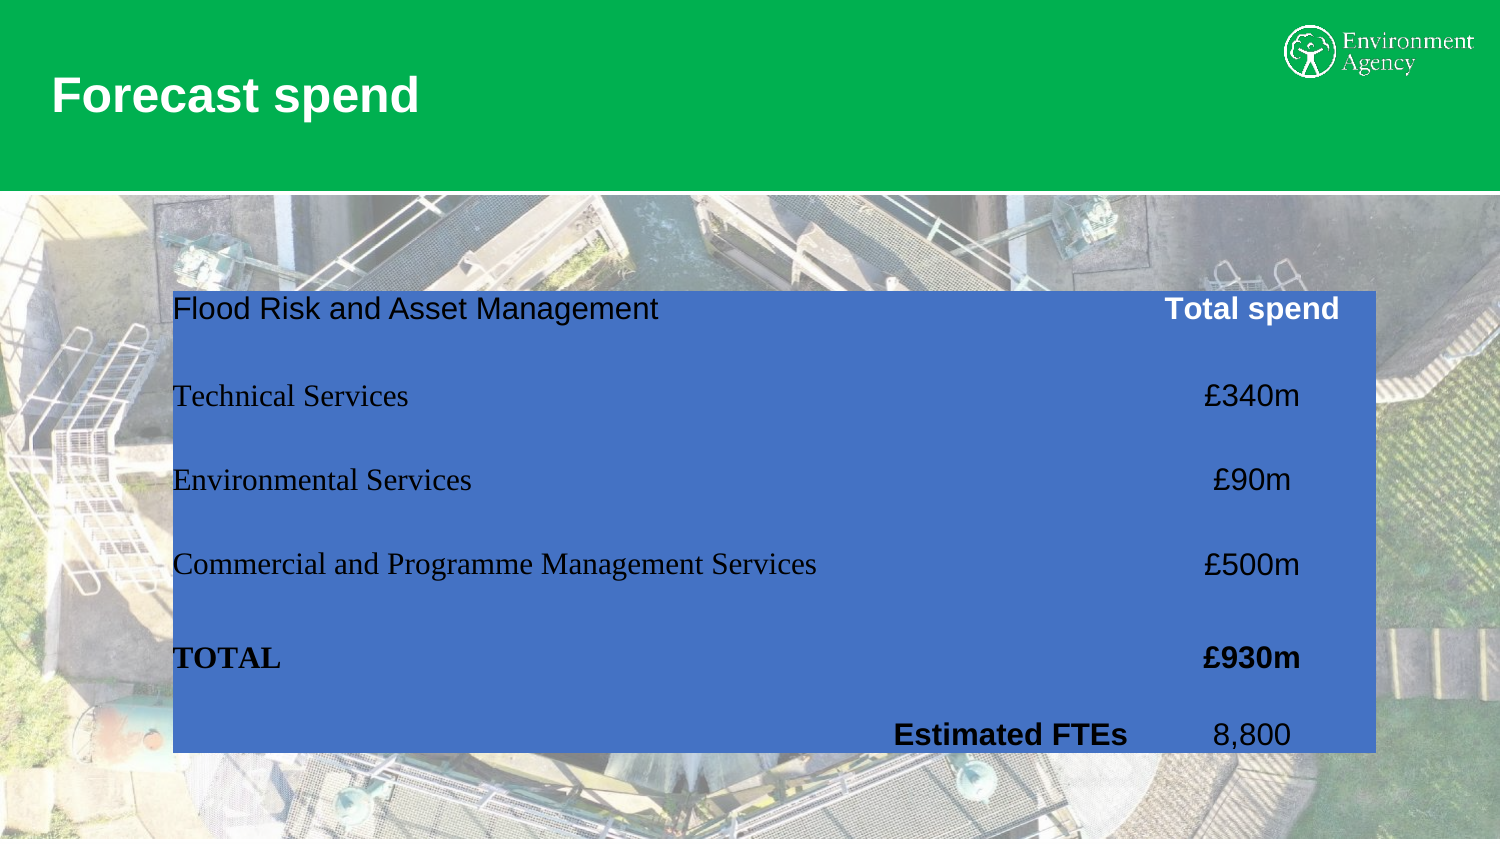

# Forecast spend
| Flood Risk and Asset Management | Total spend |
| --- | --- |
| Technical Services | £340m |
| Environmental Services | £90m |
| Commercial and Programme Management Services | £500m |
| TOTAL | £930m |
| Estimated FTEs | 8,800 |